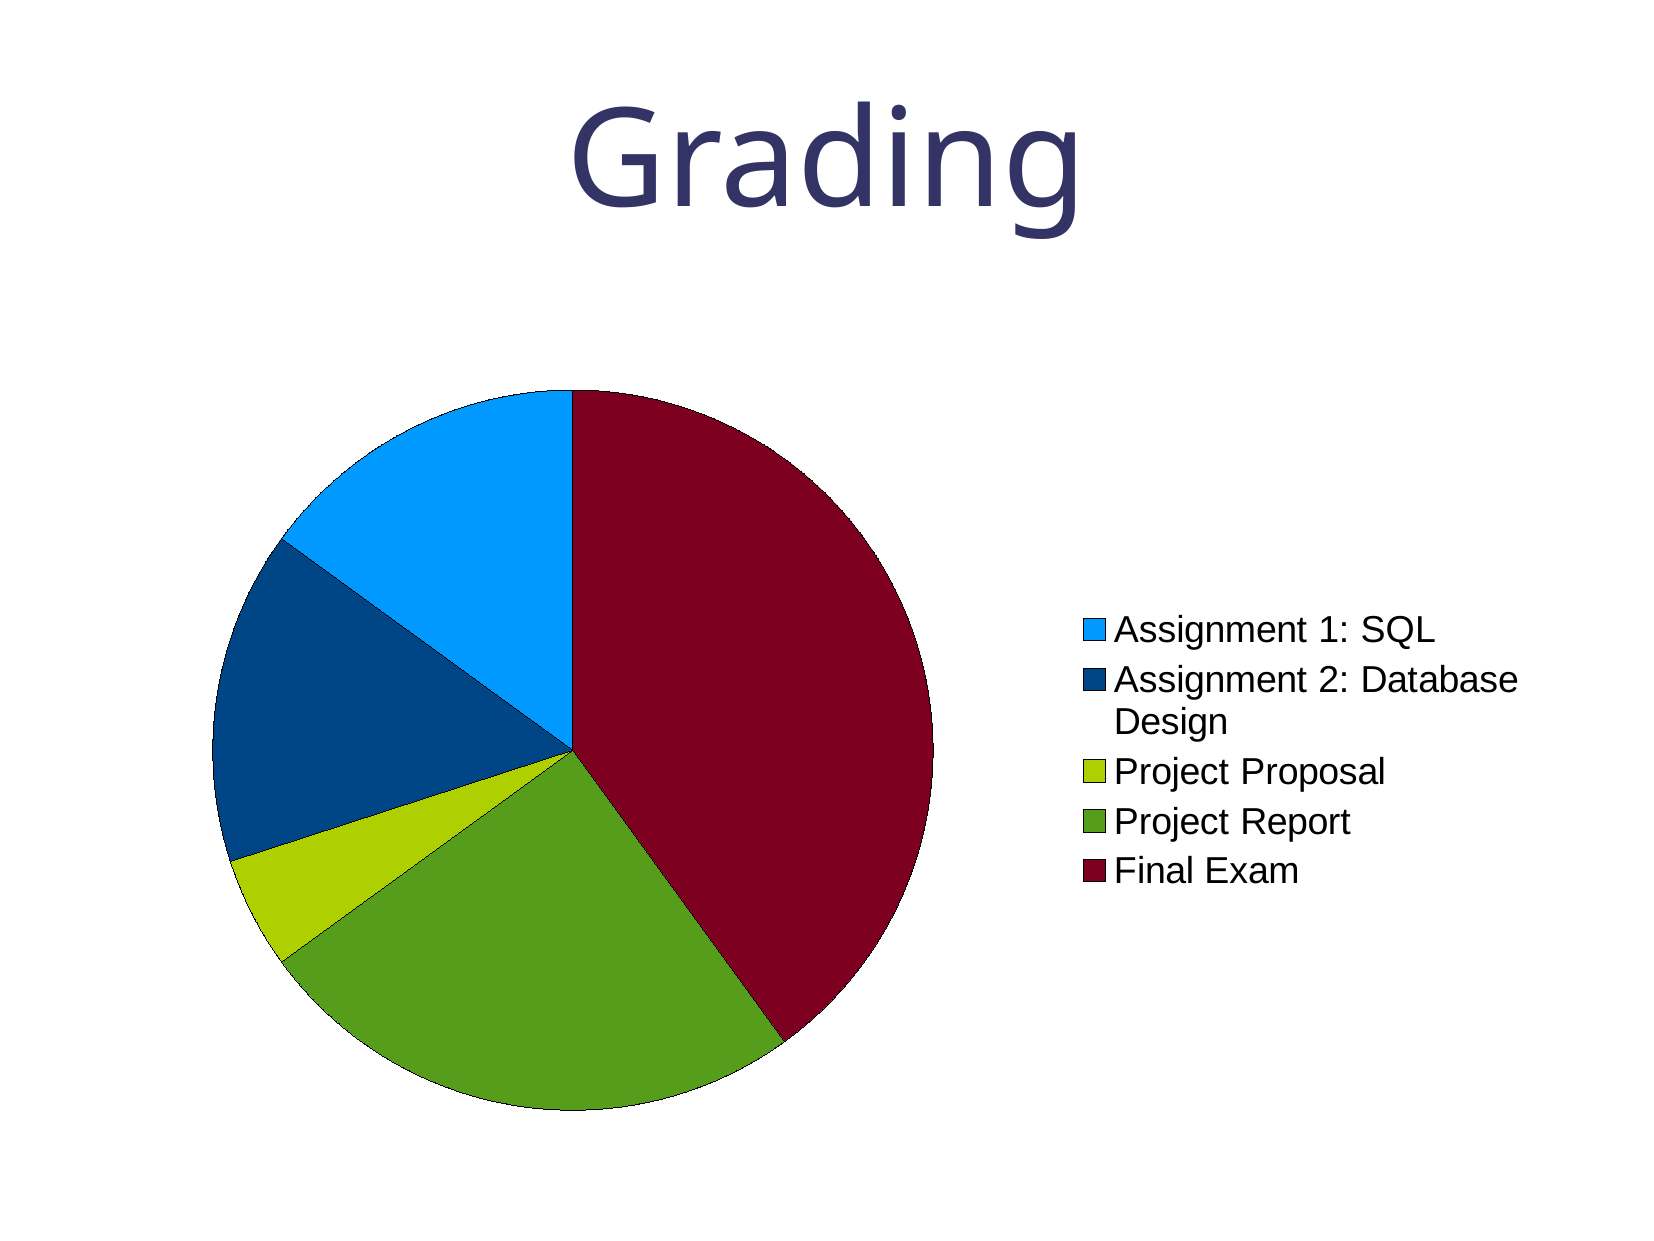

# Grading
### Chart
| Category | Column B |
|---|---|
| Assignment 1: SQL | 0.15 |
| Assignment 2: Database Design | 0.15 |
| Project Proposal | 0.05 |
| Project Report | 0.25 |
| Final Exam | 0.4 |